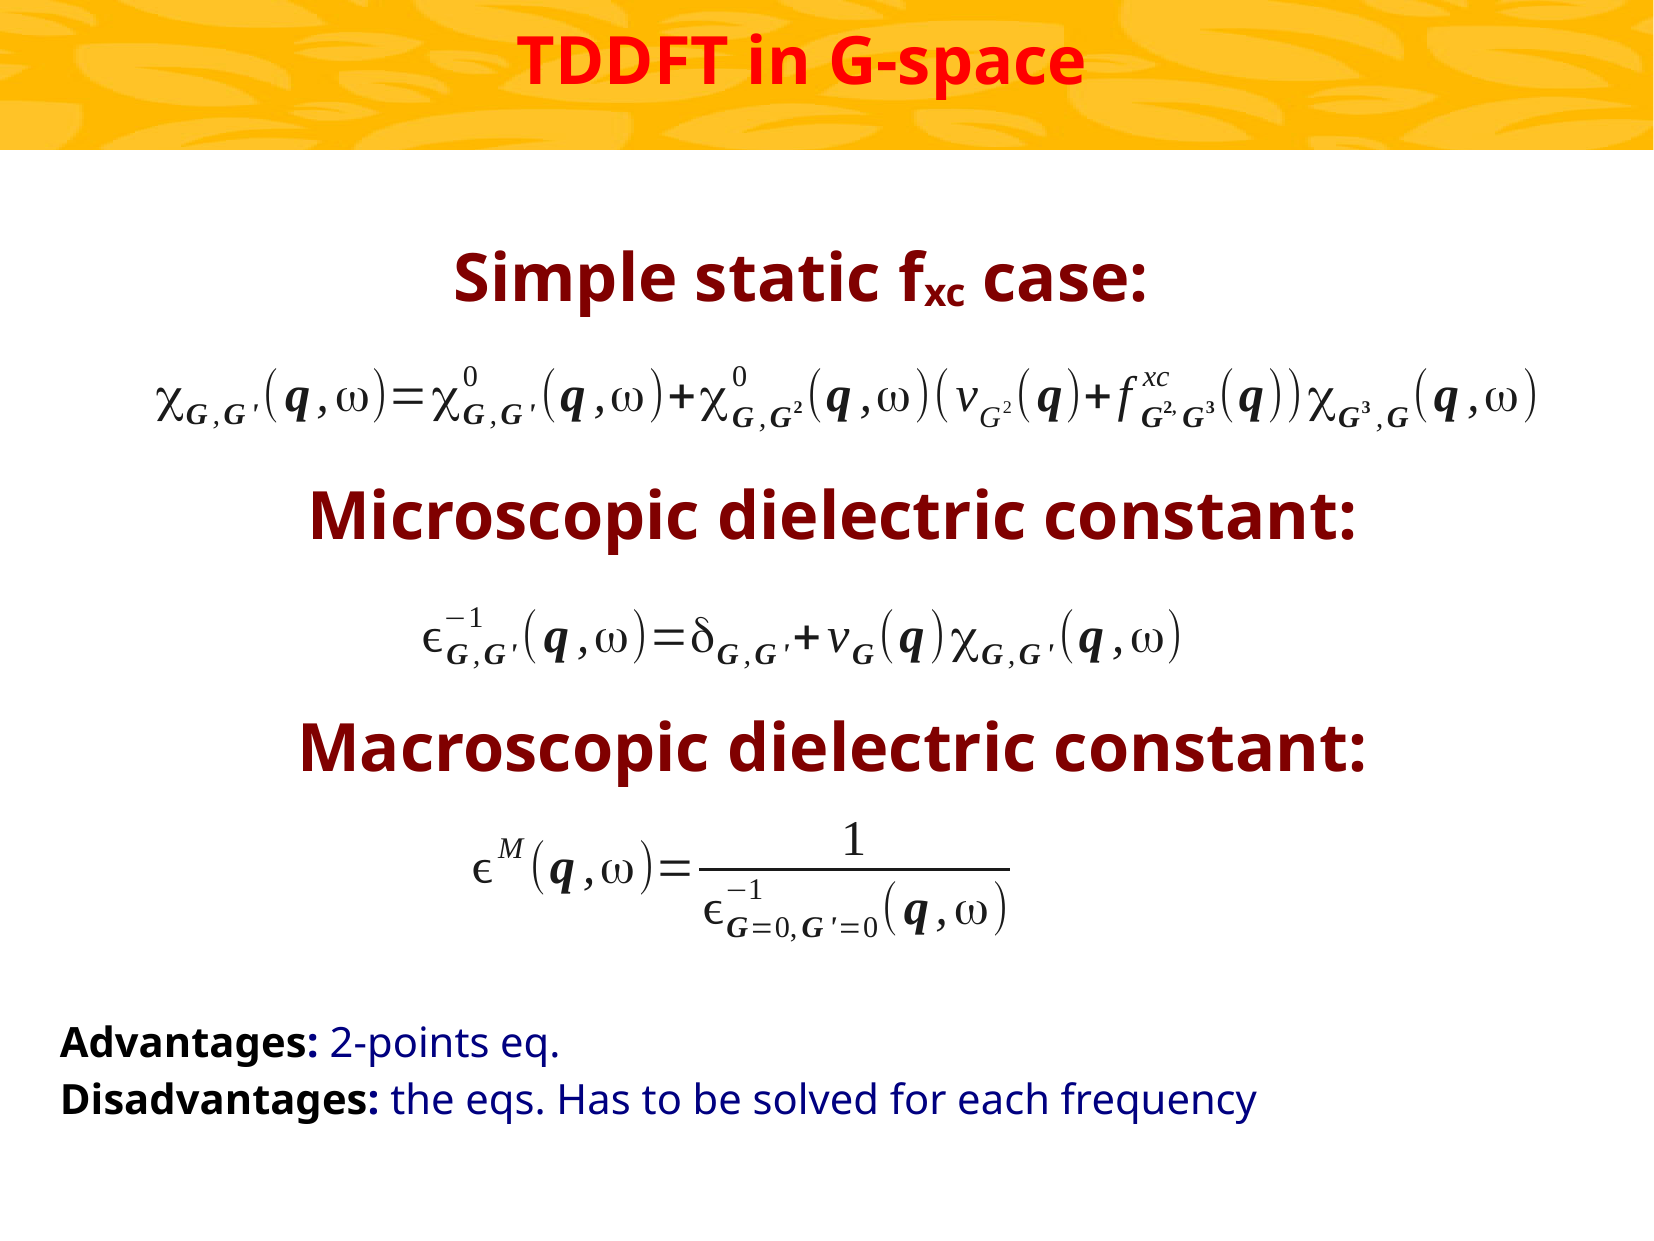

TDDFT in G-space
Simple static fxc case:
Microscopic dielectric constant:
Macroscopic dielectric constant:
Advantages: 2-points eq.
Disadvantages: the eqs. Has to be solved for each frequency